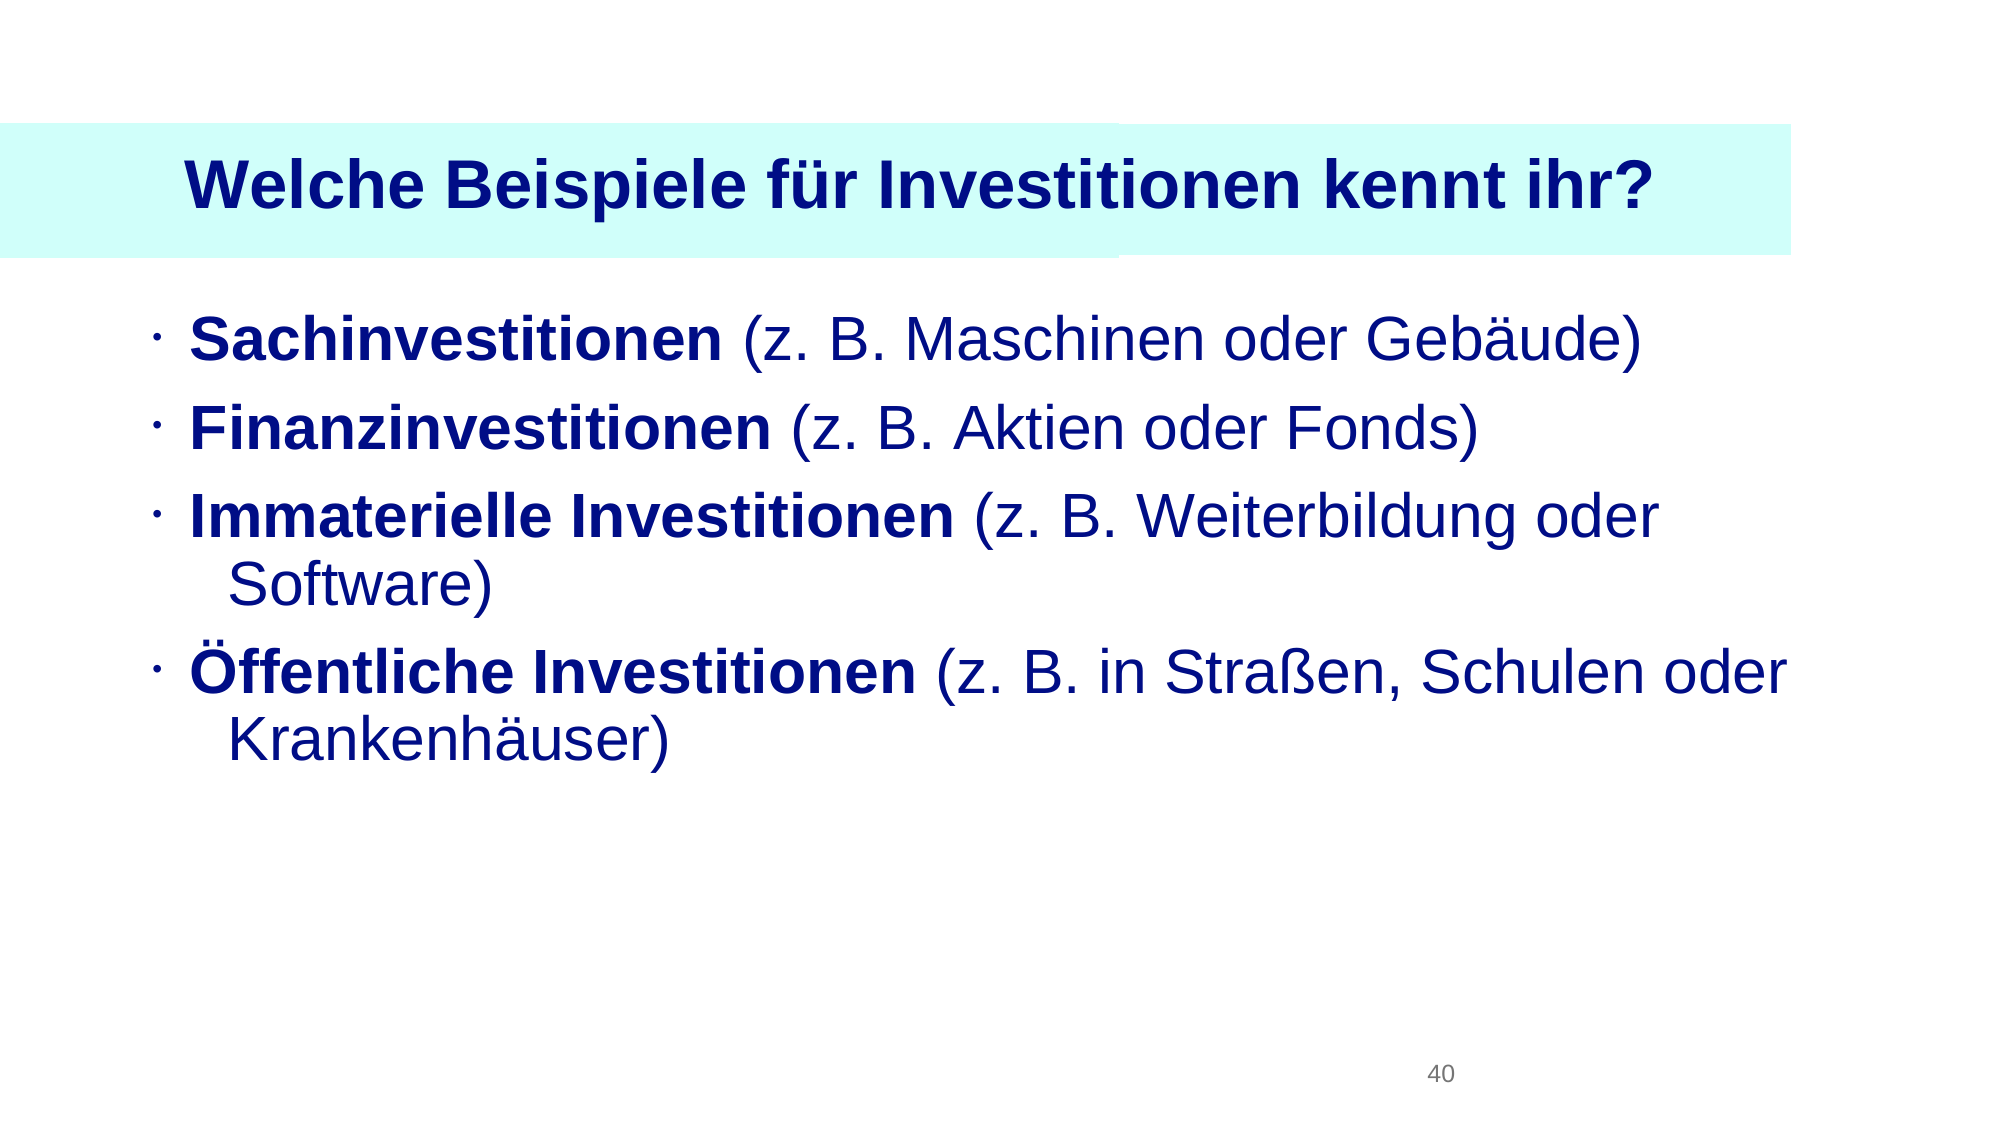

Welche Beispiele für Investitionen kennt ihr?
# Sachinvestitionen (z. B. Maschinen oder Gebäude)
Finanzinvestitionen (z. B. Aktien oder Fonds)
Immaterielle Investitionen (z. B. Weiterbildung oder Software)
Öffentliche Investitionen (z. B. in Straßen, Schulen oder Krankenhäuser)